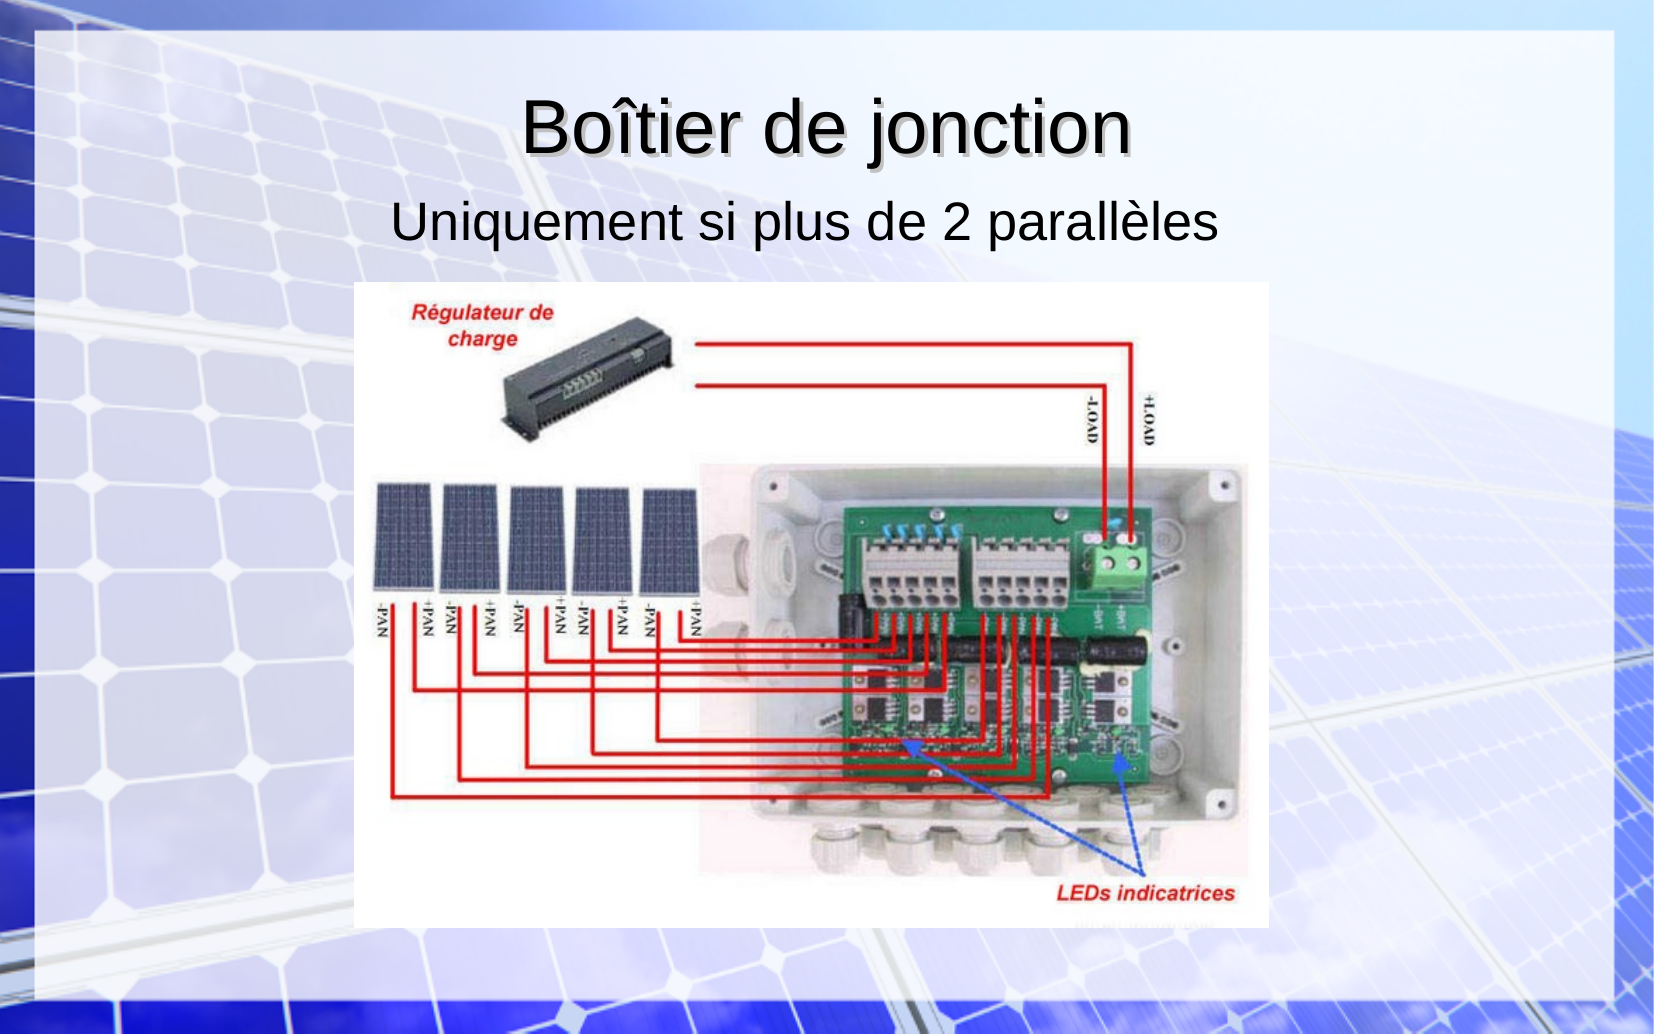

# Boîtier de jonction
Uniquement si plus de 2 parallèles